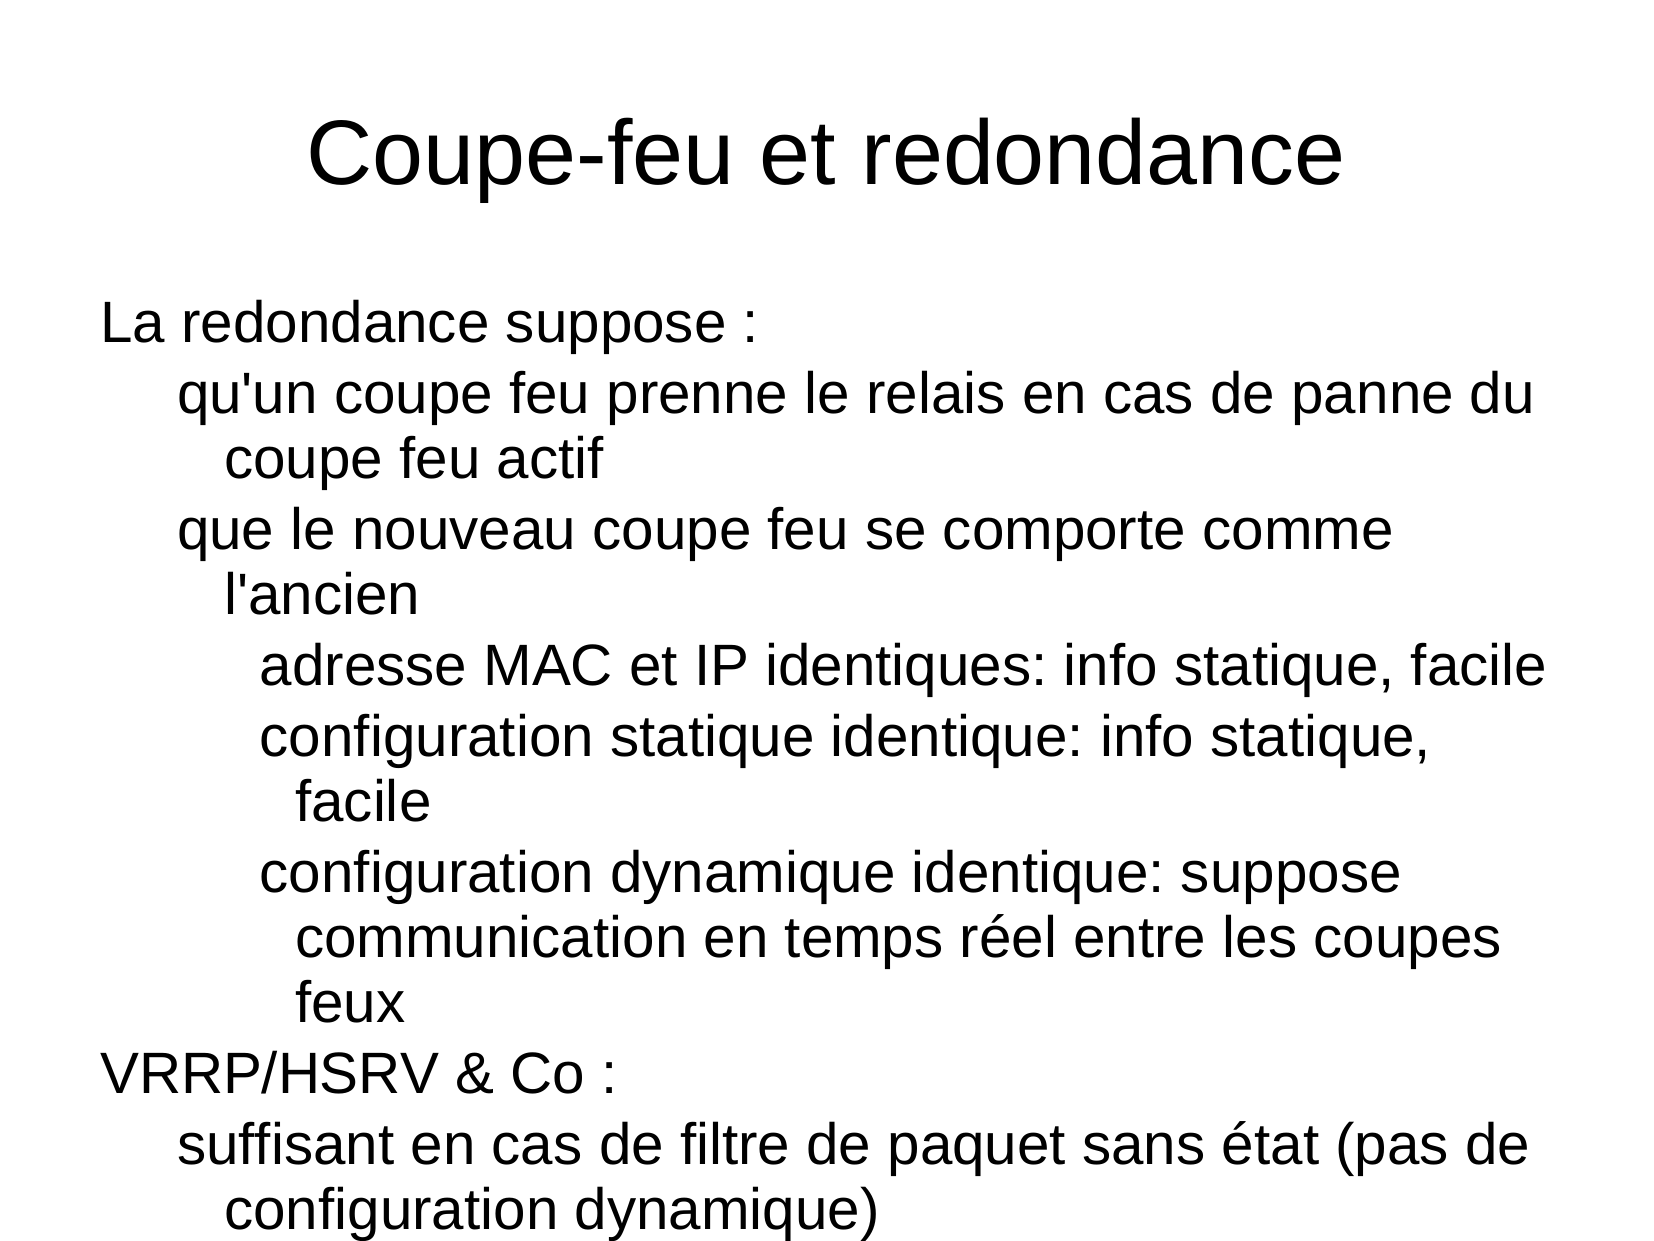

# Coupe-feu et redondance
La redondance suppose :
qu'un coupe feu prenne le relais en cas de panne du coupe feu actif
que le nouveau coupe feu se comporte comme l'ancien
adresse MAC et IP identiques: info statique, facile
configuration statique identique: info statique, facile
configuration dynamique identique: suppose communication en temps réel entre les coupes feux
VRRP/HSRV & Co :
suffisant en cas de filtre de paquet sans état (pas de configuration dynamique)
insuffisance en cas de suivi de session: table des états